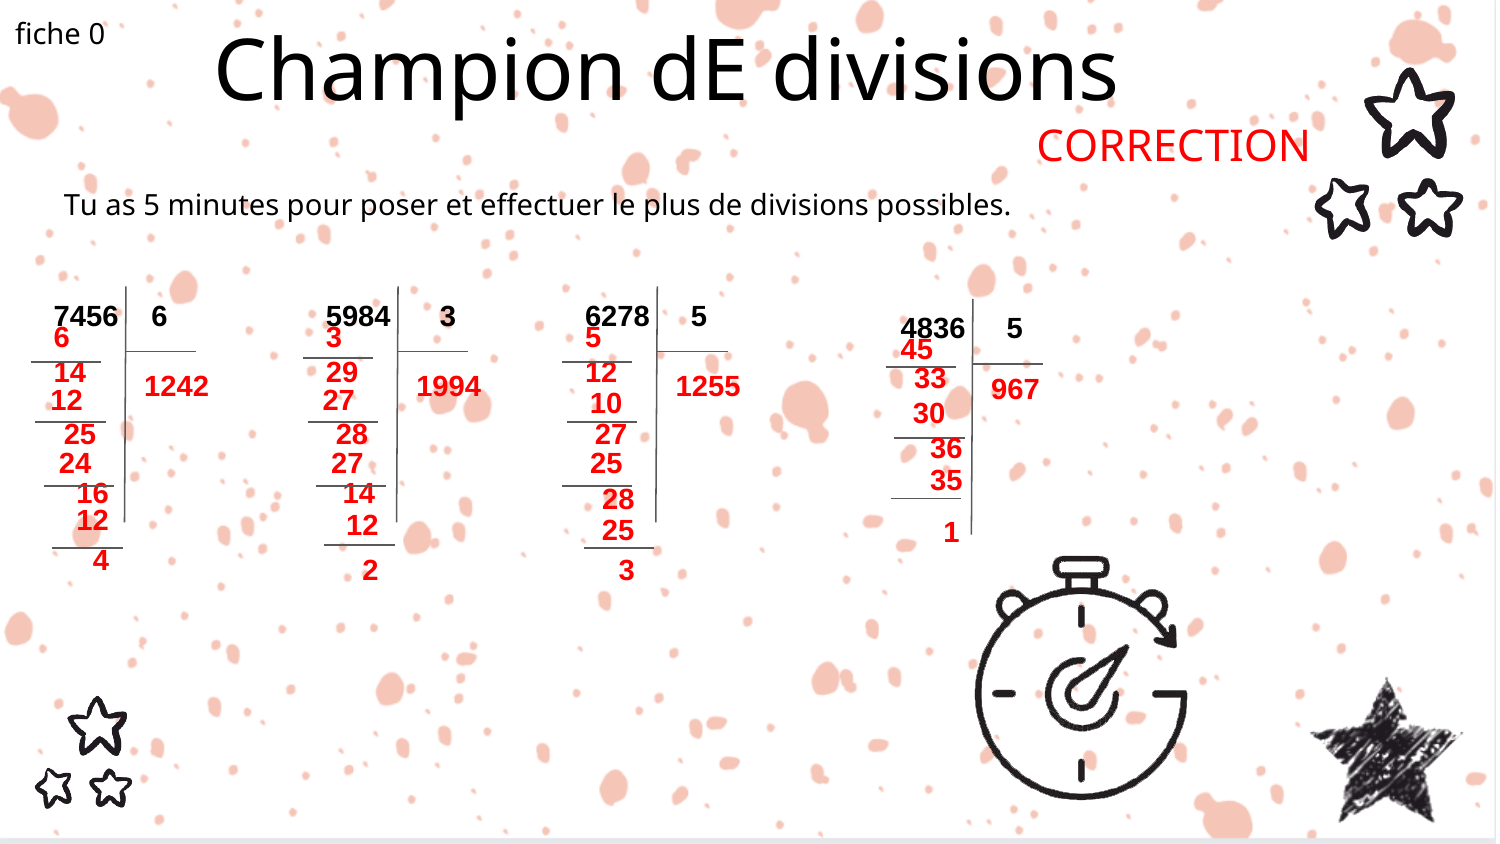

fiche 0
Champion dE divisions
CORRECTION
Tu as 5 minutes pour poser et effectuer le plus de divisions possibles.
7456 6
5984 3
6278 5
4836 5
6
3
5
45
14
29
12
1242
1994
1255
 33
967
12
27
10
30
25
28
27
36
24
27
25
35
16
14
28
12
12
25
 1
 4
 2
 3